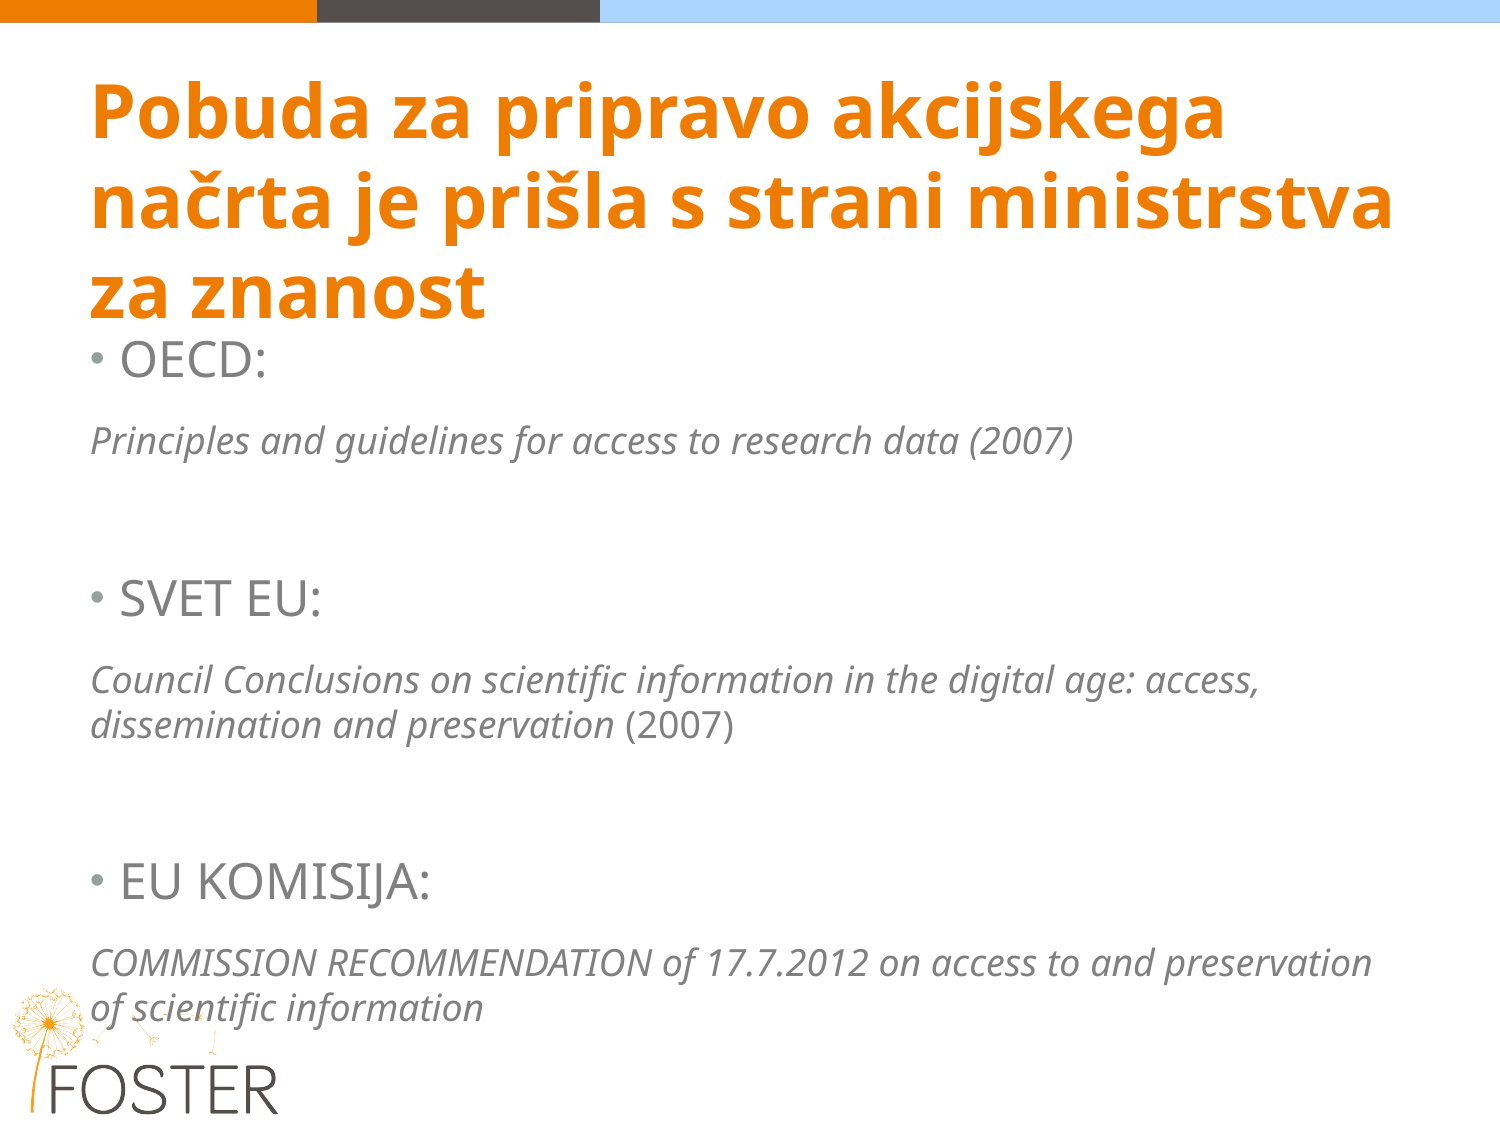

# Pobuda za pripravo akcijskega načrta je prišla s strani ministrstva za znanost
OECD:
Principles and guidelines for access to research data (2007)
SVET EU:
Council Conclusions on scientific information in the digital age: access, dissemination and preservation (2007)
EU KOMISIJA:
COMMISSION RECOMMENDATION of 17.7.2012 on access to and preservation of scientific information